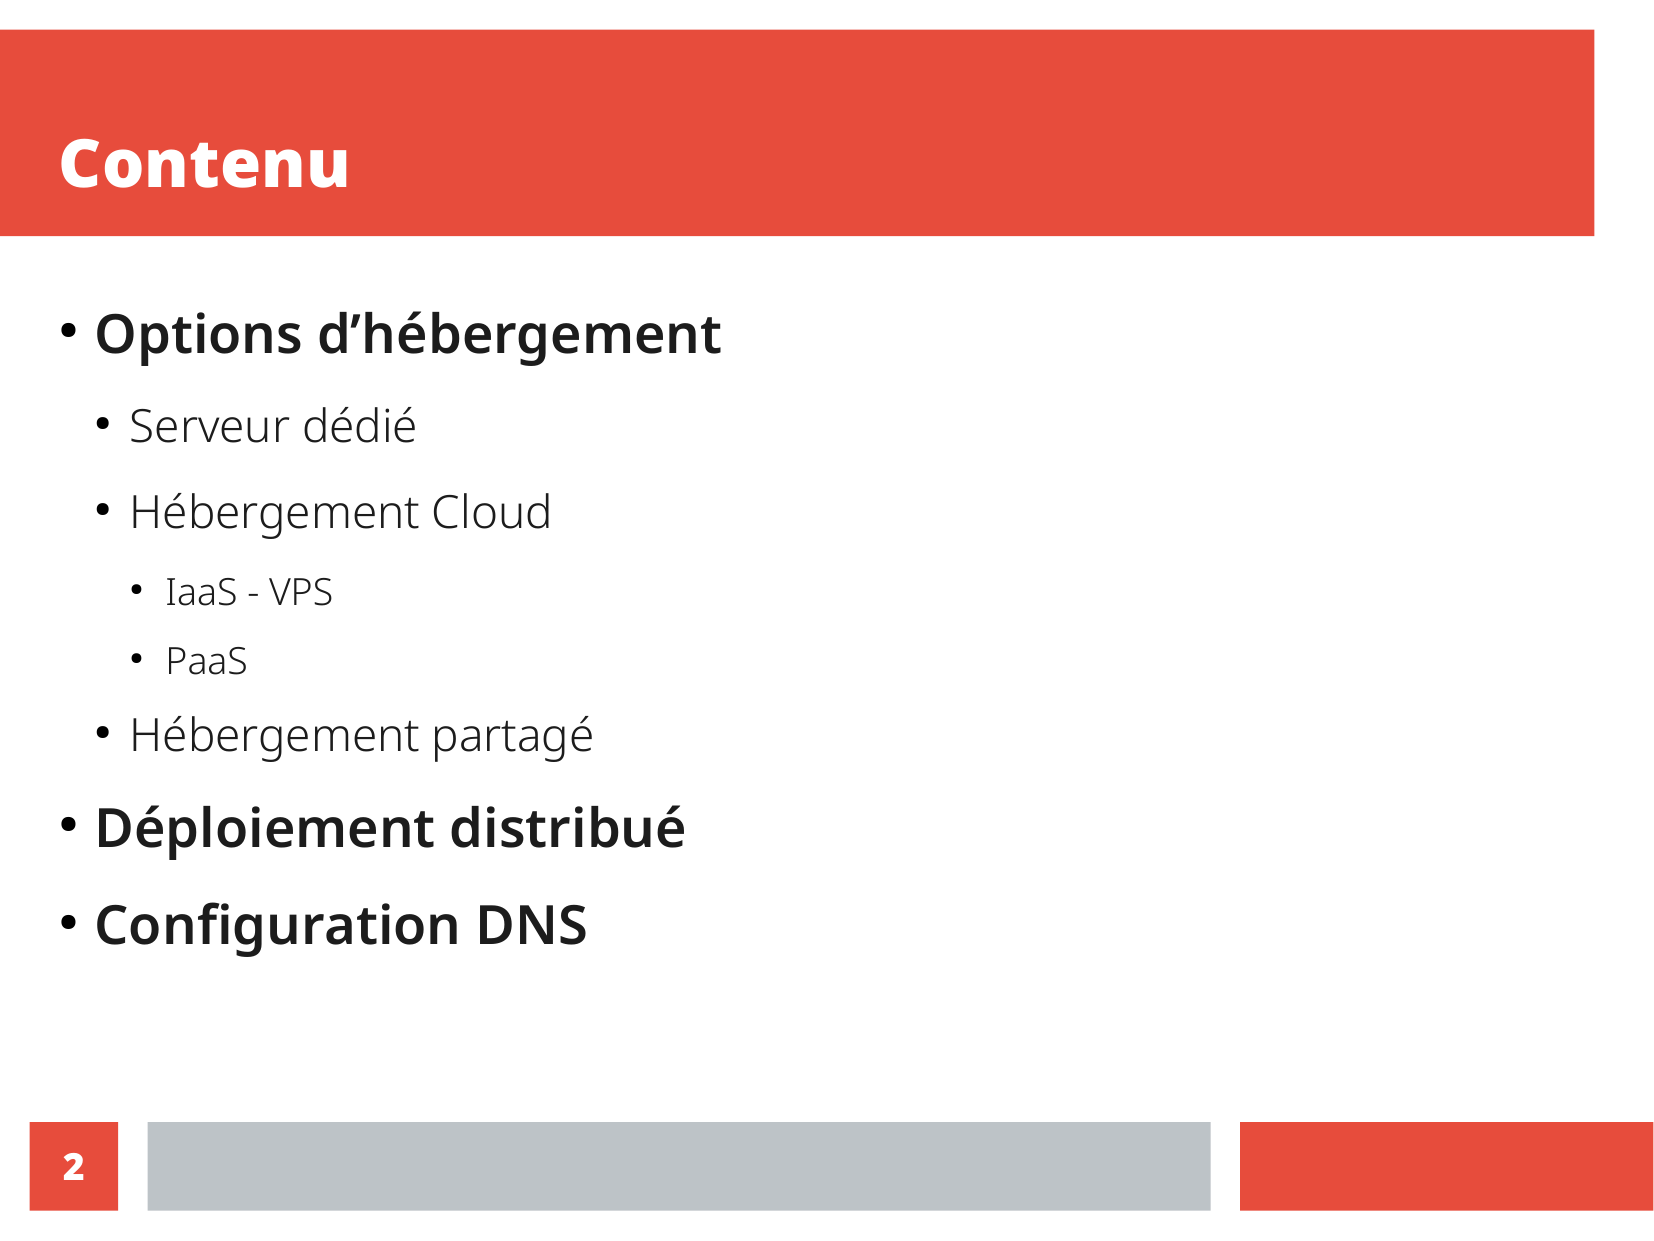

# Contenu
Options d’hébergement
Serveur dédié
Hébergement Cloud
IaaS - VPS
PaaS
Hébergement partagé
Déploiement distribué
Configuration DNS
2